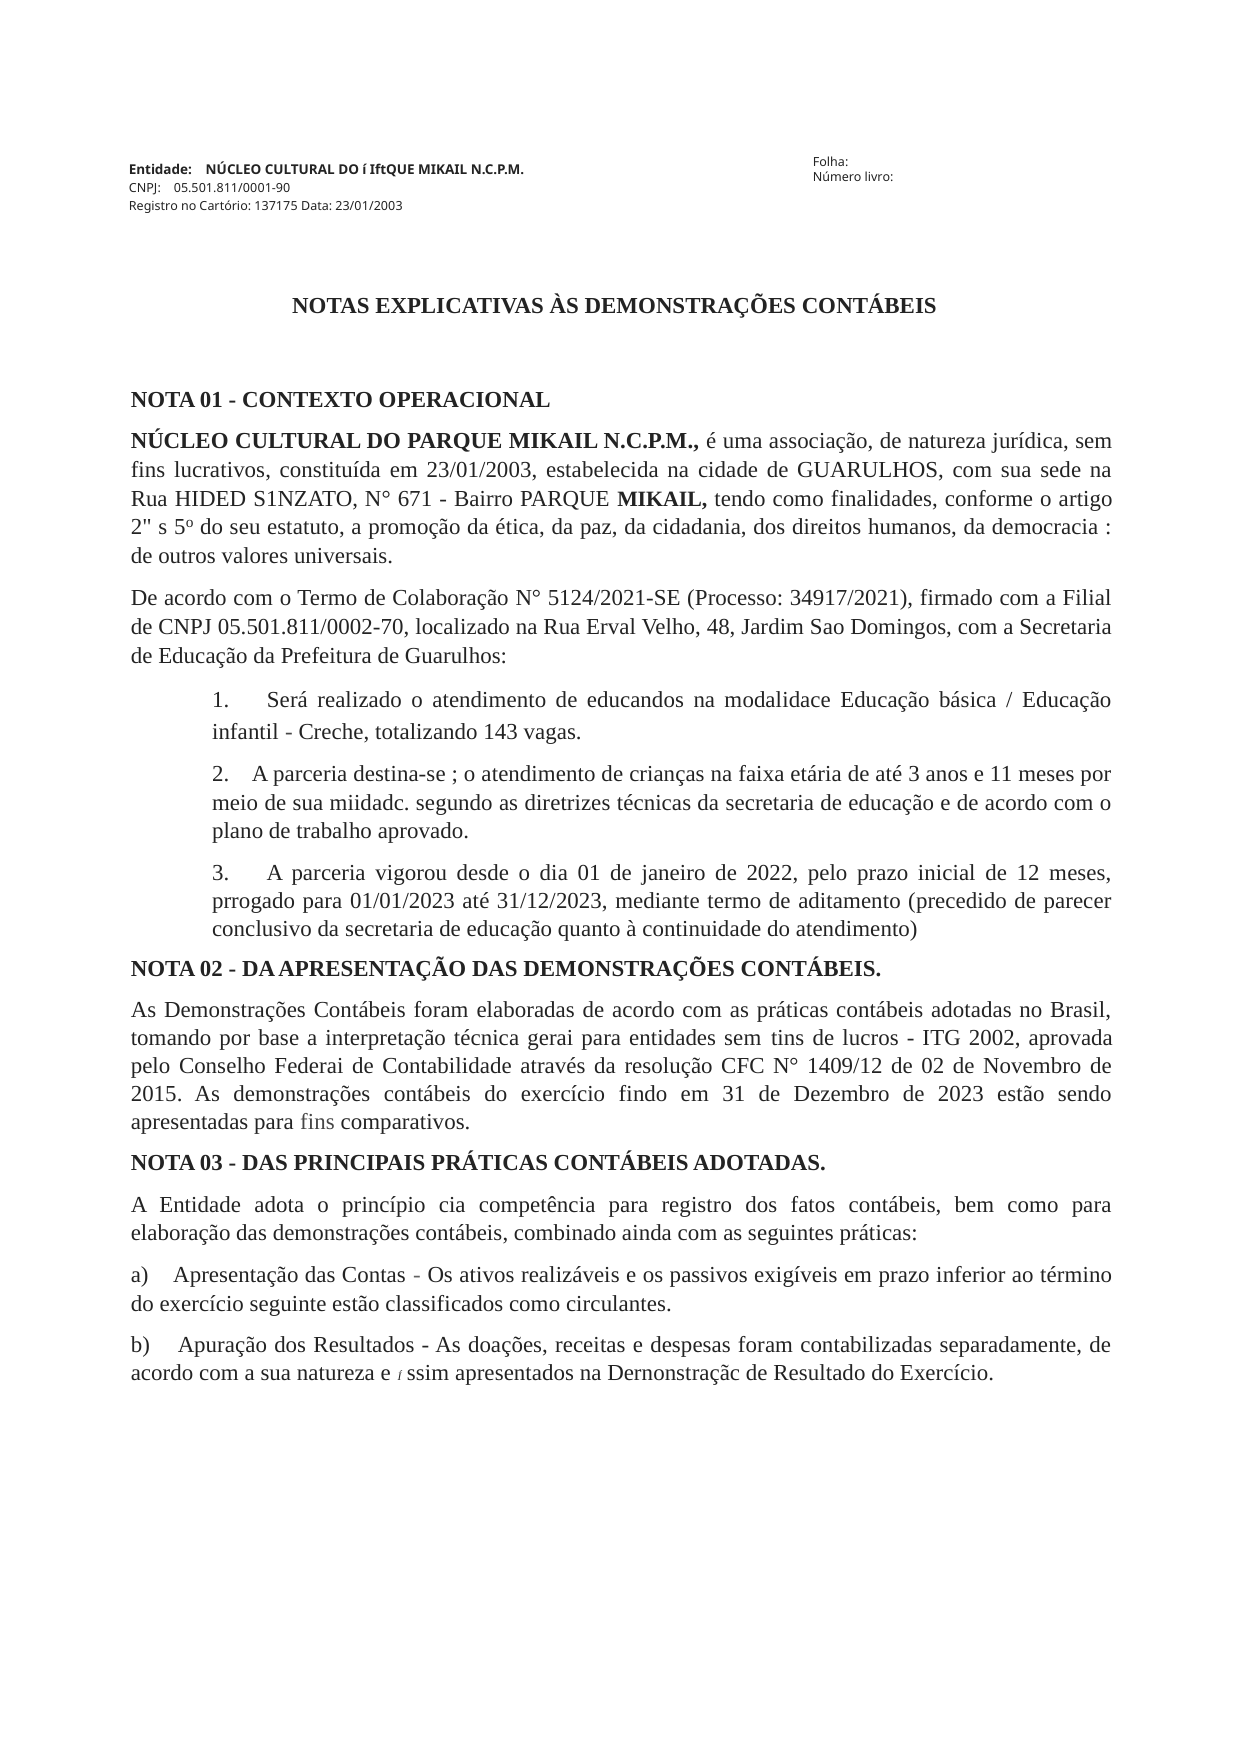

Folha:
Número livro:
Entidade: NÚCLEO CULTURAL DO í IftQUE MIKAIL N.C.P.M.
CNPJ: 05.501.811/0001-90
Registro no Cartório: 137175 Data: 23/01/2003
NOTAS EXPLICATIVAS ÀS DEMONSTRAÇÕES CONTÁBEIS
NOTA 01 - CONTEXTO OPERACIONAL
NÚCLEO CULTURAL DO PARQUE MIKAIL N.C.P.M., é uma associação, de natureza jurídica, sem fins lucrativos, constituída em 23/01/2003, estabelecida na cidade de GUARULHOS, com sua sede na Rua HIDED S1NZATO, N° 671 - Bairro PARQUE MIKAIL, tendo como finalidades, conforme o artigo 2" s 5o do seu estatuto, a promoção da ética, da paz, da cidadania, dos direitos humanos, da democracia : de outros valores universais.
De acordo com o Termo de Colaboração N° 5124/2021-SE (Processo: 34917/2021), firmado com a Filial de CNPJ 05.501.811/0002-70, localizado na Rua Erval Velho, 48, Jardim Sao Domingos, com a Secretaria de Educação da Prefeitura de Guarulhos:
1. Será realizado o atendimento de educandos na modalidace Educação básica / Educação infantil - Creche, totalizando 143 vagas.
2. A parceria destina-se ; o atendimento de crianças na faixa etária de até 3 anos e 11 meses por meio de sua miidadc. segundo as diretrizes técnicas da secretaria de educação e de acordo com o plano de trabalho aprovado.
3. A parceria vigorou desde o dia 01 de janeiro de 2022, pelo prazo inicial de 12 meses, prrogado para 01/01/2023 até 31/12/2023, mediante termo de aditamento (precedido de parecer conclusivo da secretaria de educação quanto à continuidade do atendimento)
NOTA 02 - DA APRESENTAÇÃO DAS DEMONSTRAÇÕES CONTÁBEIS.
As Demonstrações Contábeis foram elaboradas de acordo com as práticas contábeis adotadas no Brasil, tomando por base a interpretação técnica gerai para entidades sem tins de lucros - ITG 2002, aprovada pelo Conselho Federai de Contabilidade através da resolução CFC N° 1409/12 de 02 de Novembro de 2015. As demonstrações contábeis do exercício findo em 31 de Dezembro de 2023 estão sendo apresentadas para fins comparativos.
NOTA 03 - DAS PRINCIPAIS PRÁTICAS CONTÁBEIS ADOTADAS.
A Entidade adota o princípio cia competência para registro dos fatos contábeis, bem como para elaboração das demonstrações contábeis, combinado ainda com as seguintes práticas:
a) Apresentação das Contas - Os ativos realizáveis e os passivos exigíveis em prazo inferior ao término do exercício seguinte estão classificados como circulantes.
b) Apuração dos Resultados - As doações, receitas e despesas foram contabilizadas separadamente, de acordo com a sua natureza e í ssim apresentados na Dernonstraçãc de Resultado do Exercício.